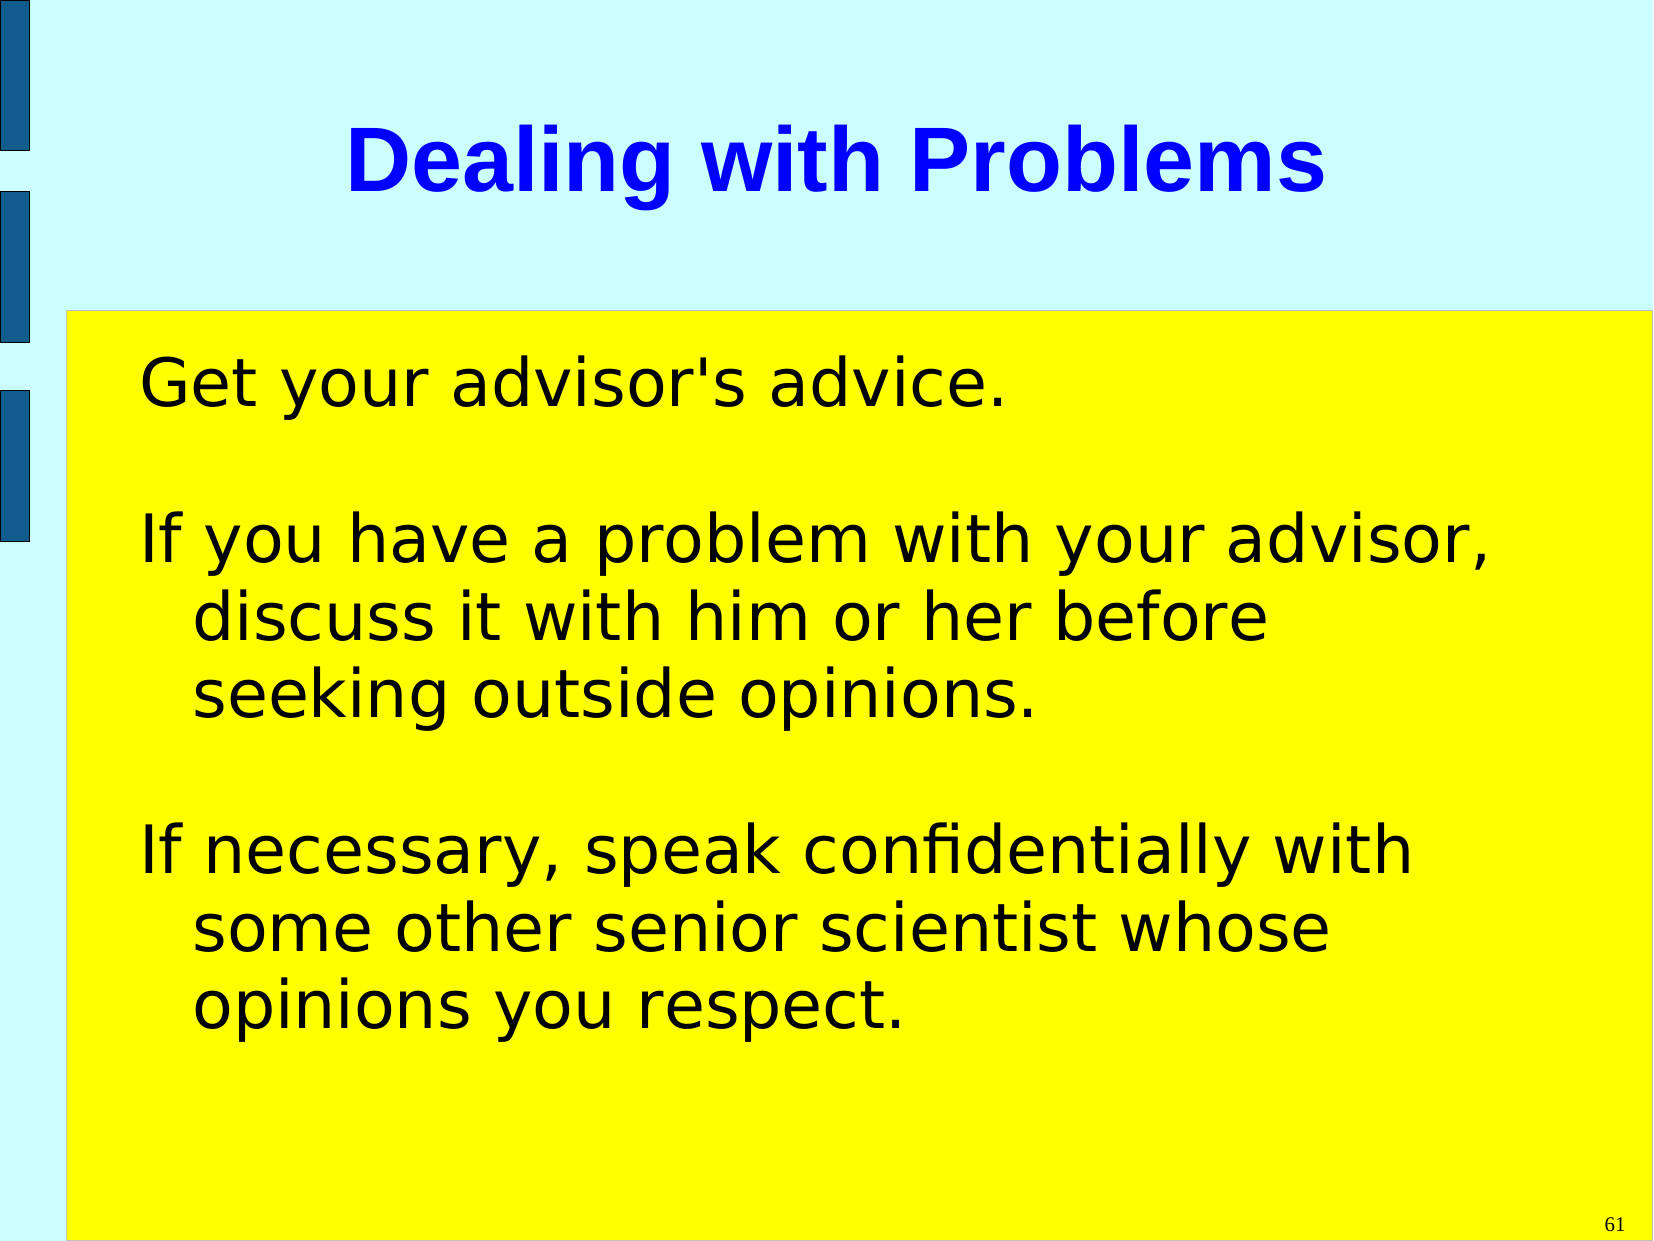

# Dealing with Problems
Get your advisor's advice.
If you have a problem with your advisor, discuss it with him or her before seeking outside opinions.
If necessary, speak confidentially with some other senior scientist whose opinions you respect.